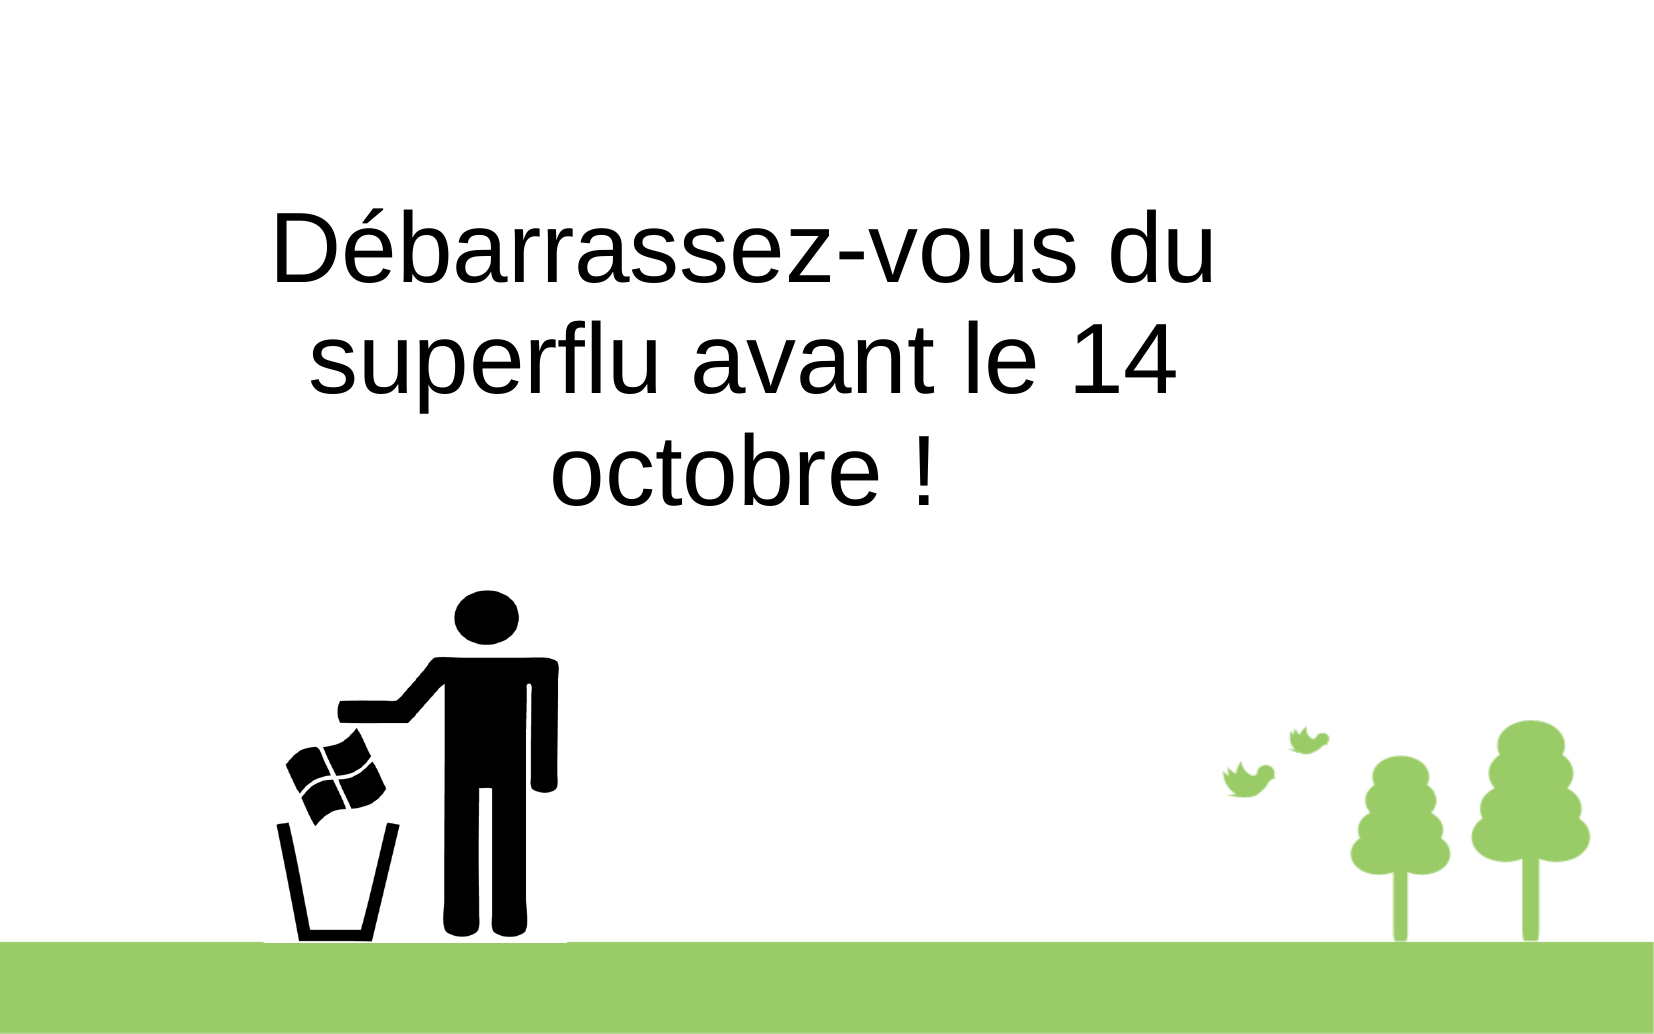

Débarrassez-vous du superflu avant le 14 octobre !